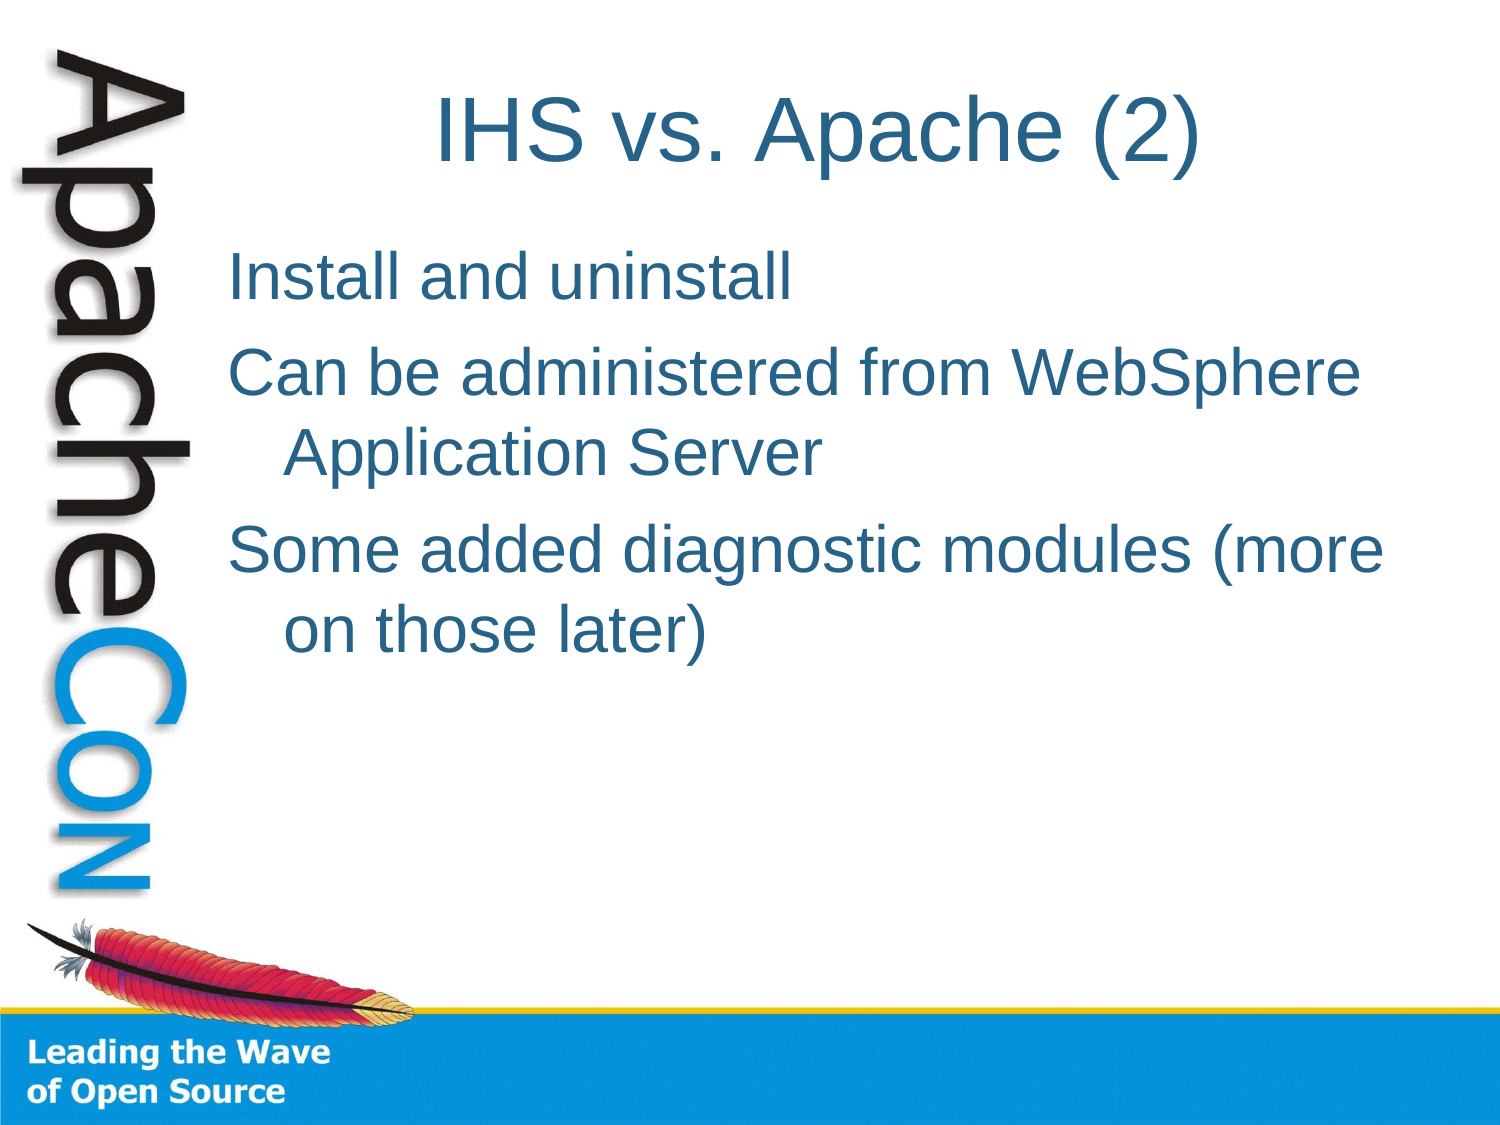

# IHS vs. Apache (2)
Install and uninstall
Can be administered from WebSphere Application Server
Some added diagnostic modules (more on those later)